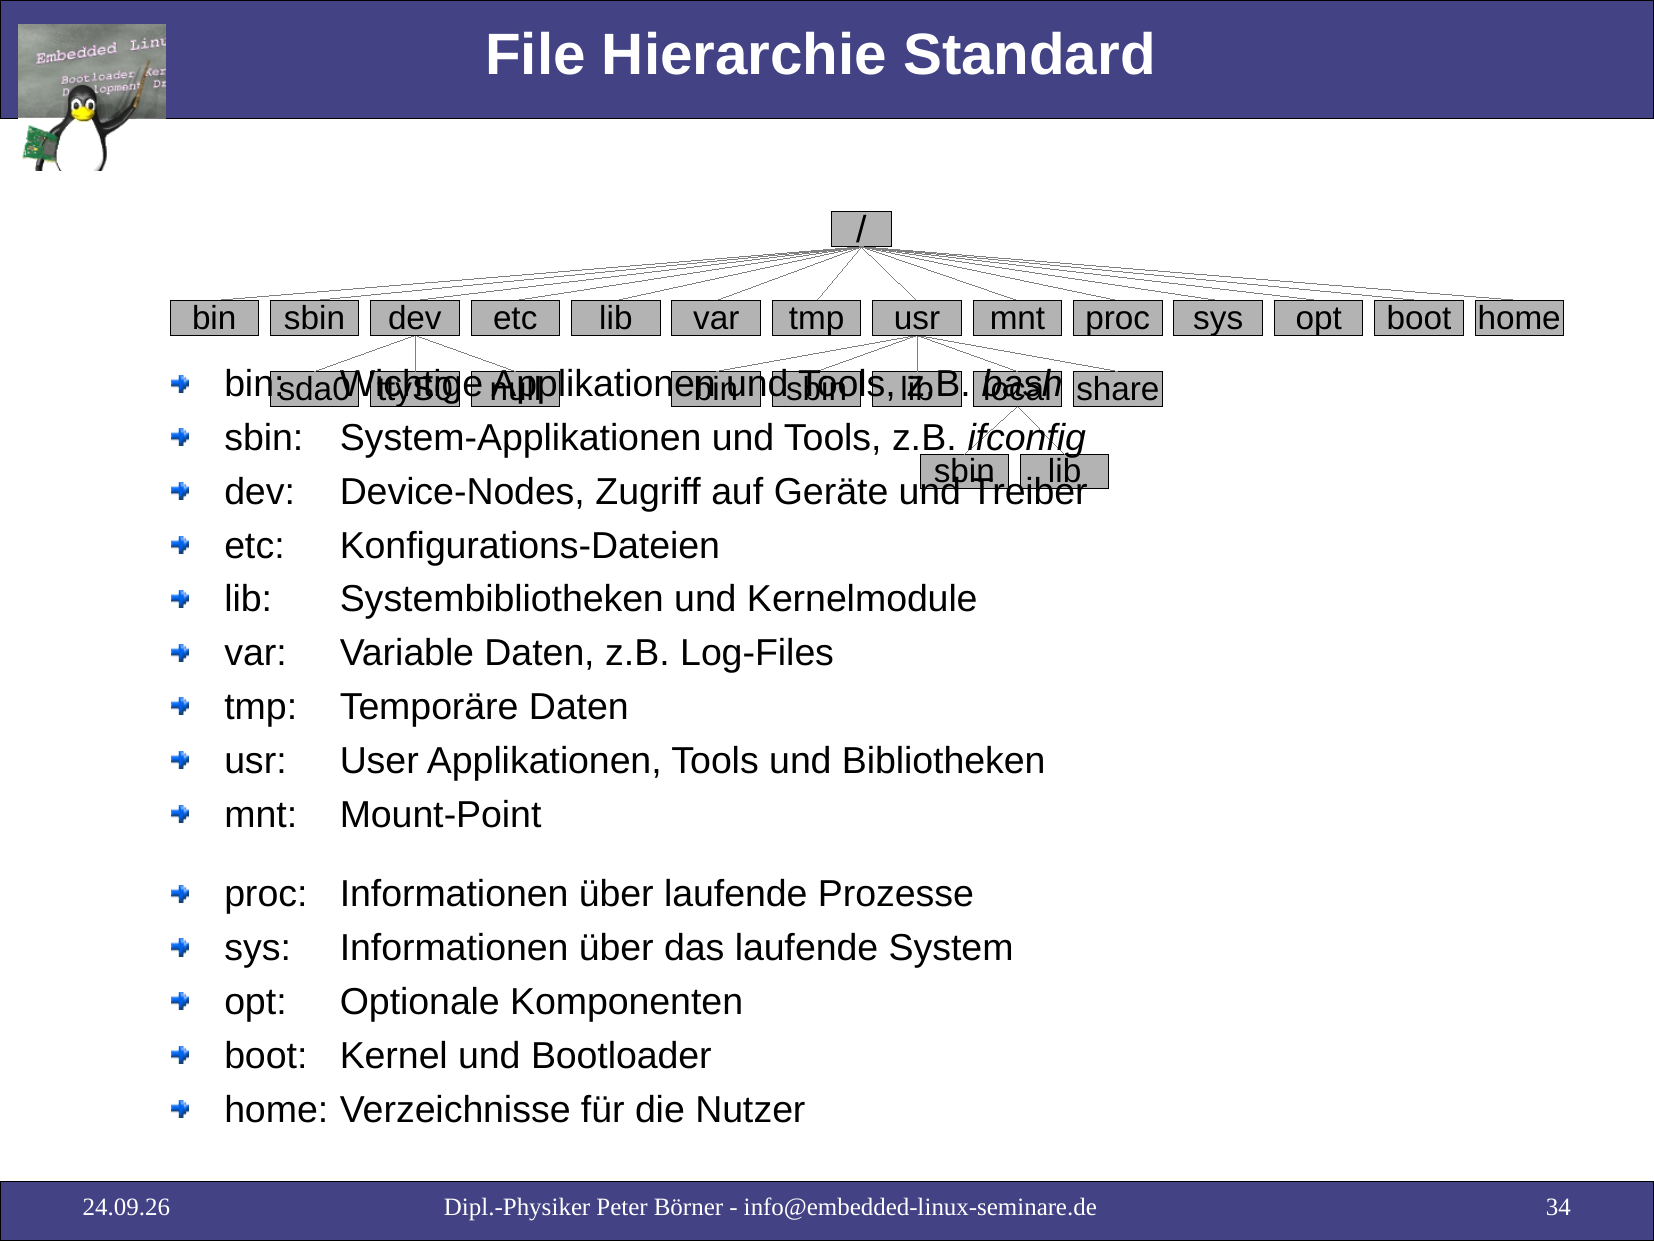

# File Hierarchie Standard
/
bin
sbin
dev
etc
lib
var
tmp
usr
mnt
proc
sys
opt
boot
home
bin
sbin
dev
etc
lib
var
tmp
usr
mnt
proc
sys
opt
boot
home
bin
sbin
dev
etc
lib
var
tmp
usr
mnt
proc
sys
opt
boot
home
sda0
ttyS0
null
bin
sbin
lib
local
share
bin: 	Wichtige Applikationen und Tools, z.B. bash
sbin: 	System-Applikationen und Tools, z.B. ifconfig
dev: 	Device-Nodes, Zugriff auf Geräte und Treiber
etc:	Konfigurations-Dateien
lib:	Systembibliotheken und Kernelmodule
var:	Variable Daten, z.B. Log-Files
tmp:	Temporäre Daten
usr:	User Applikationen, Tools und Bibliotheken
mnt:	Mount-Point
proc:	Informationen über laufende Prozesse
sys:	Informationen über das laufende System
opt:	Optionale Komponenten
boot:	Kernel und Bootloader
home:	Verzeichnisse für die Nutzer
sbin
lib
 Dipl.-Physiker Peter Börner - info@embedded-linux-seminare.de
34